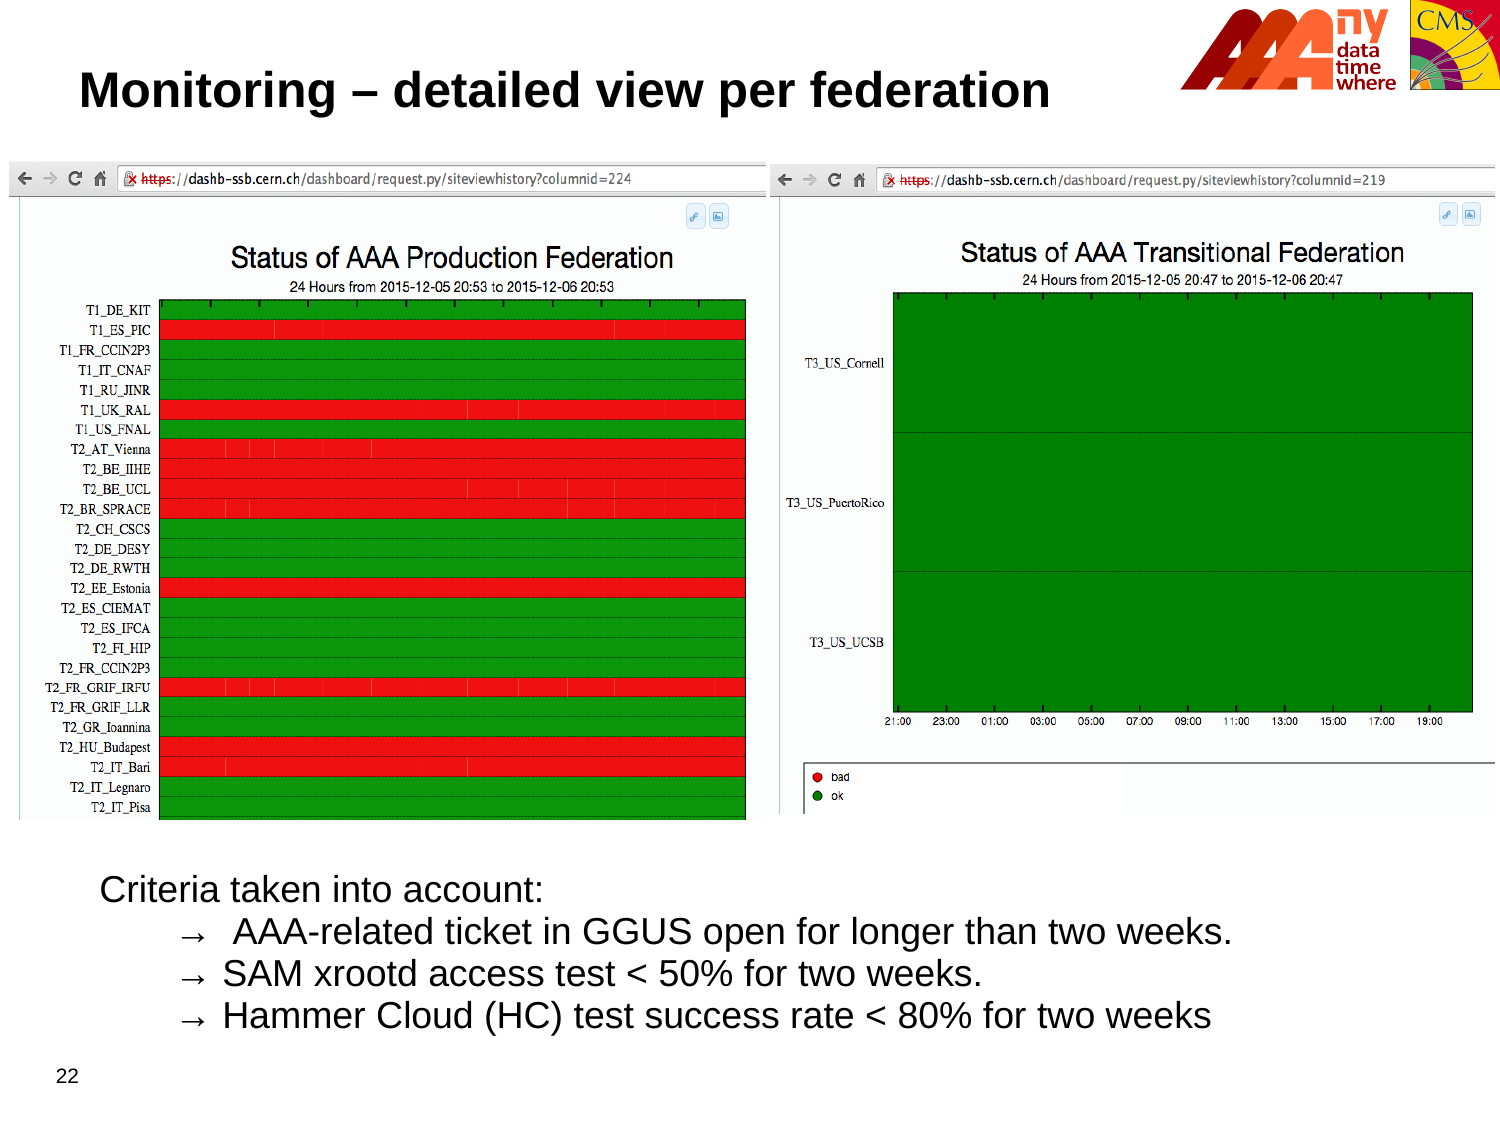

# Monitoring – detailed view per federation
Criteria taken into account:
	→ AAA-related ticket in GGUS open for longer than two weeks.
	→ SAM xrootd access test < 50% for two weeks.
	→ Hammer Cloud (HC) test success rate < 80% for two weeks